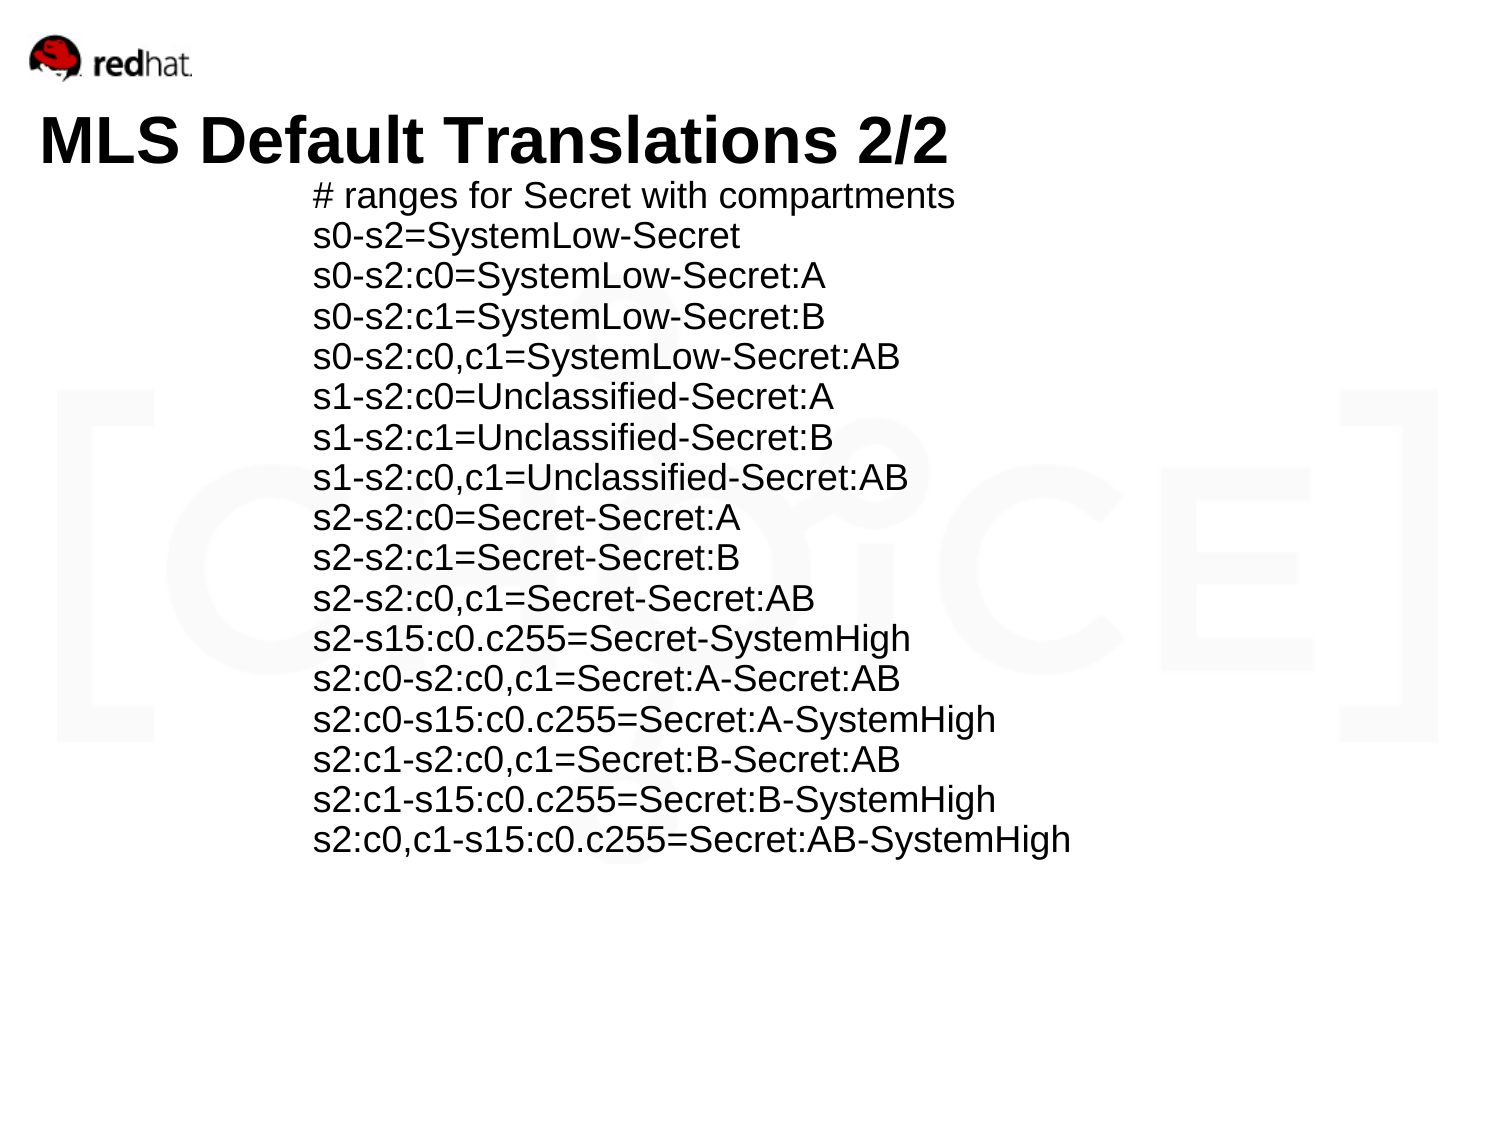

# MLS Default Translations 2/2
# ranges for Secret with compartments
s0-s2=SystemLow-Secret
s0-s2:c0=SystemLow-Secret:A
s0-s2:c1=SystemLow-Secret:B
s0-s2:c0,c1=SystemLow-Secret:AB
s1-s2:c0=Unclassified-Secret:A
s1-s2:c1=Unclassified-Secret:B
s1-s2:c0,c1=Unclassified-Secret:AB
s2-s2:c0=Secret-Secret:A
s2-s2:c1=Secret-Secret:B
s2-s2:c0,c1=Secret-Secret:AB
s2-s15:c0.c255=Secret-SystemHigh
s2:c0-s2:c0,c1=Secret:A-Secret:AB
s2:c0-s15:c0.c255=Secret:A-SystemHigh
s2:c1-s2:c0,c1=Secret:B-Secret:AB
s2:c1-s15:c0.c255=Secret:B-SystemHigh
s2:c0,c1-s15:c0.c255=Secret:AB-SystemHigh